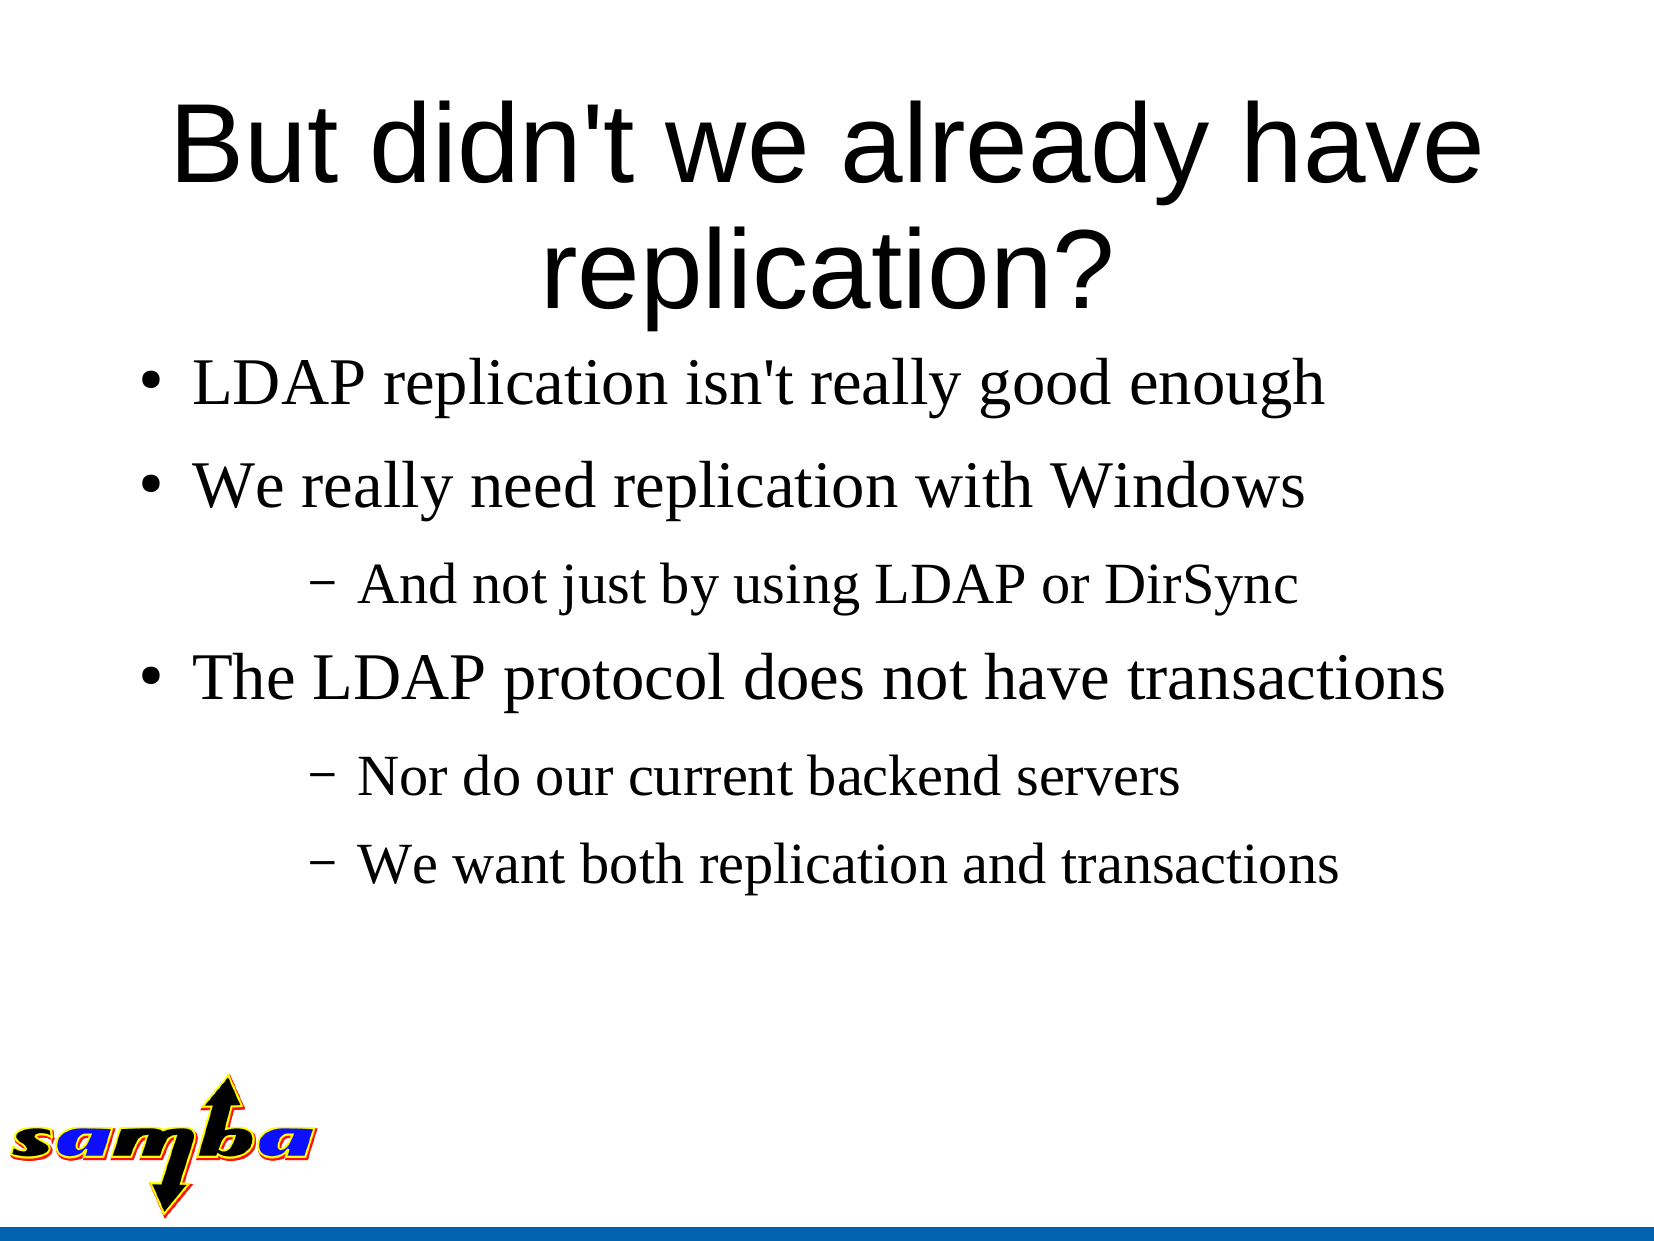

# But didn't we already have replication?
LDAP replication isn't really good enough
We really need replication with Windows
And not just by using LDAP or DirSync
The LDAP protocol does not have transactions
Nor do our current backend servers
We want both replication and transactions